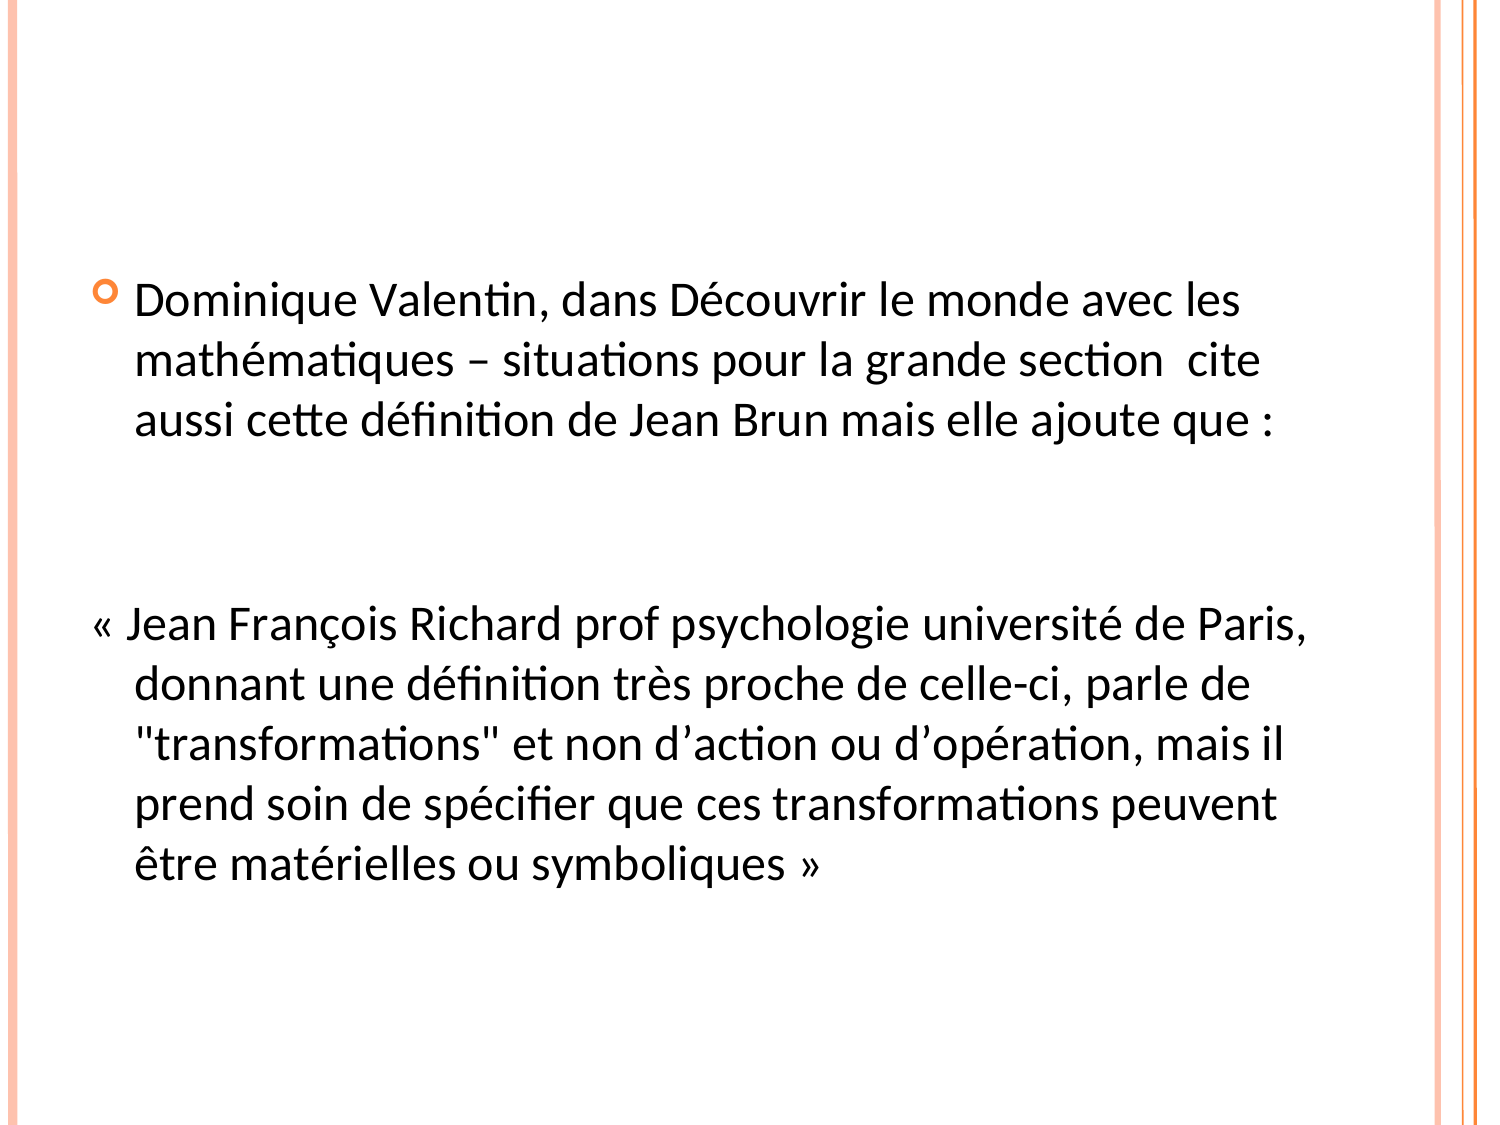

Dominique Valentin, dans Découvrir le monde avec les mathématiques – situations pour la grande section cite aussi cette définition de Jean Brun mais elle ajoute que :
« Jean François Richard prof psychologie université de Paris, donnant une définition très proche de celle-ci, parle de "transformations" et non d’action ou d’opération, mais il prend soin de spécifier que ces transformations peuvent être matérielles ou symboliques »